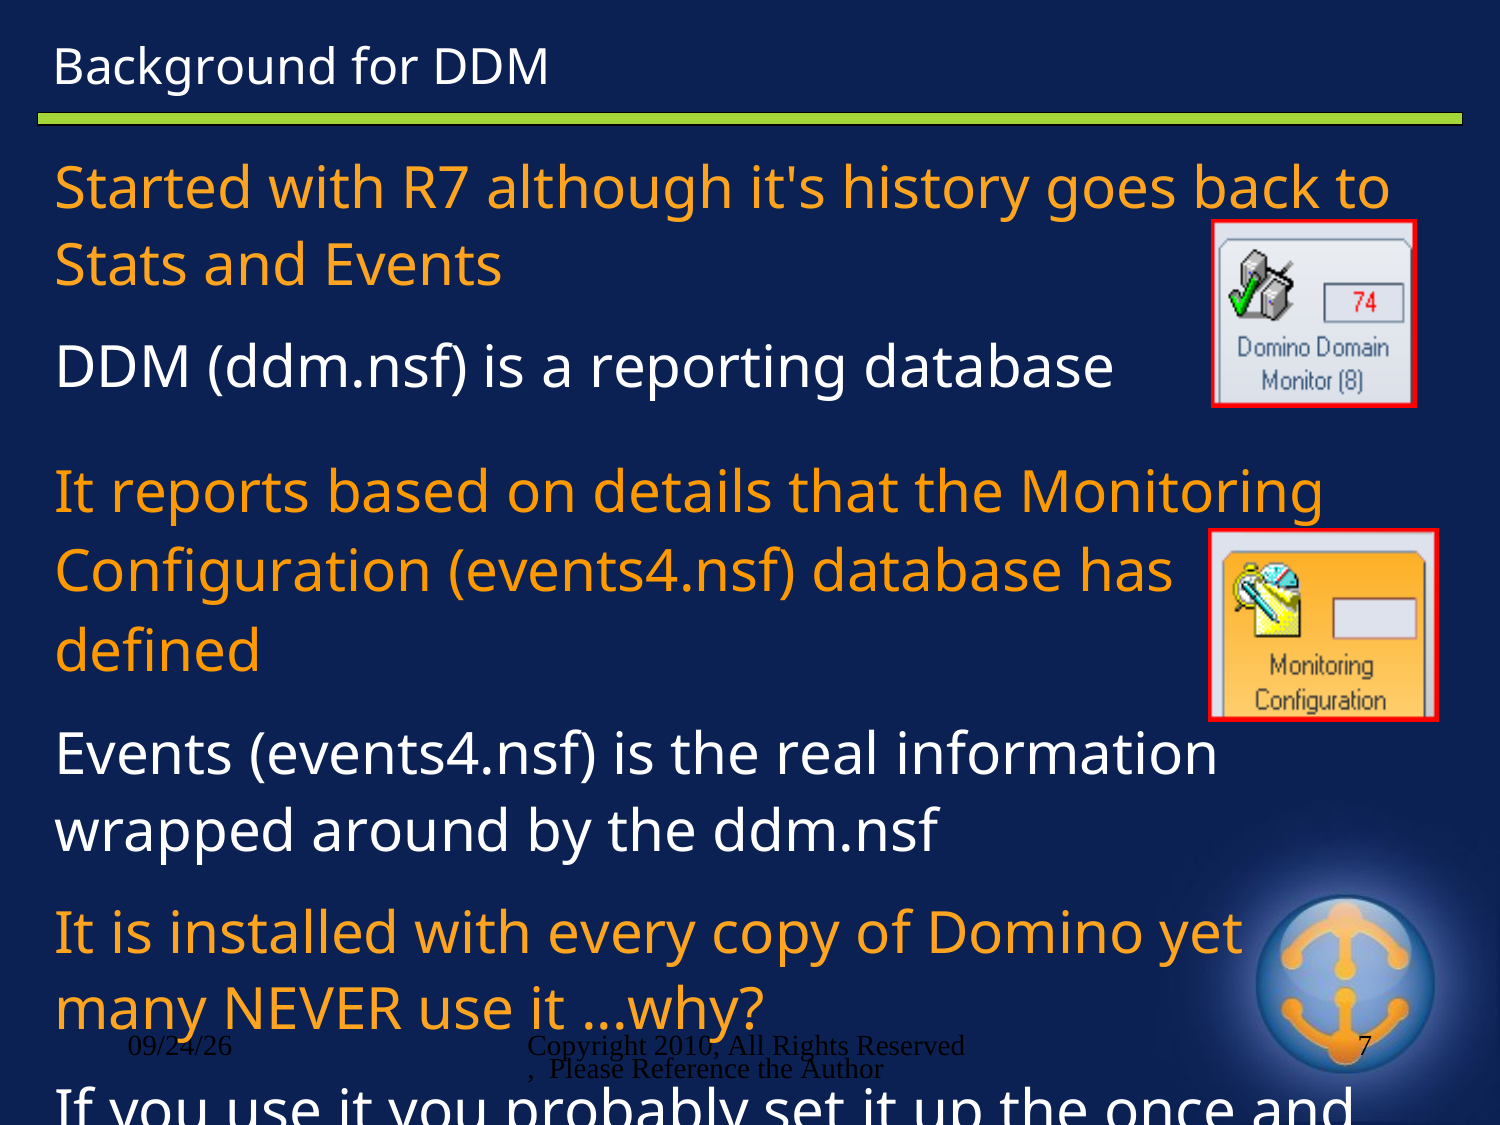

Background for DDM
Started with R7 although it's history goes back to Stats and Events
DDM (ddm.nsf) is a reporting database
It reports based on details that the Monitoring Configuration (events4.nsf) database has defined
Events (events4.nsf) is the real information wrapped around by the ddm.nsf
It is installed with every copy of Domino yet many NEVER use it ...why?
If you use it you probably set it up the once and never looked at it again ...right?
Copyright 2010, All Rights Reserved, Please Reference the Author
7